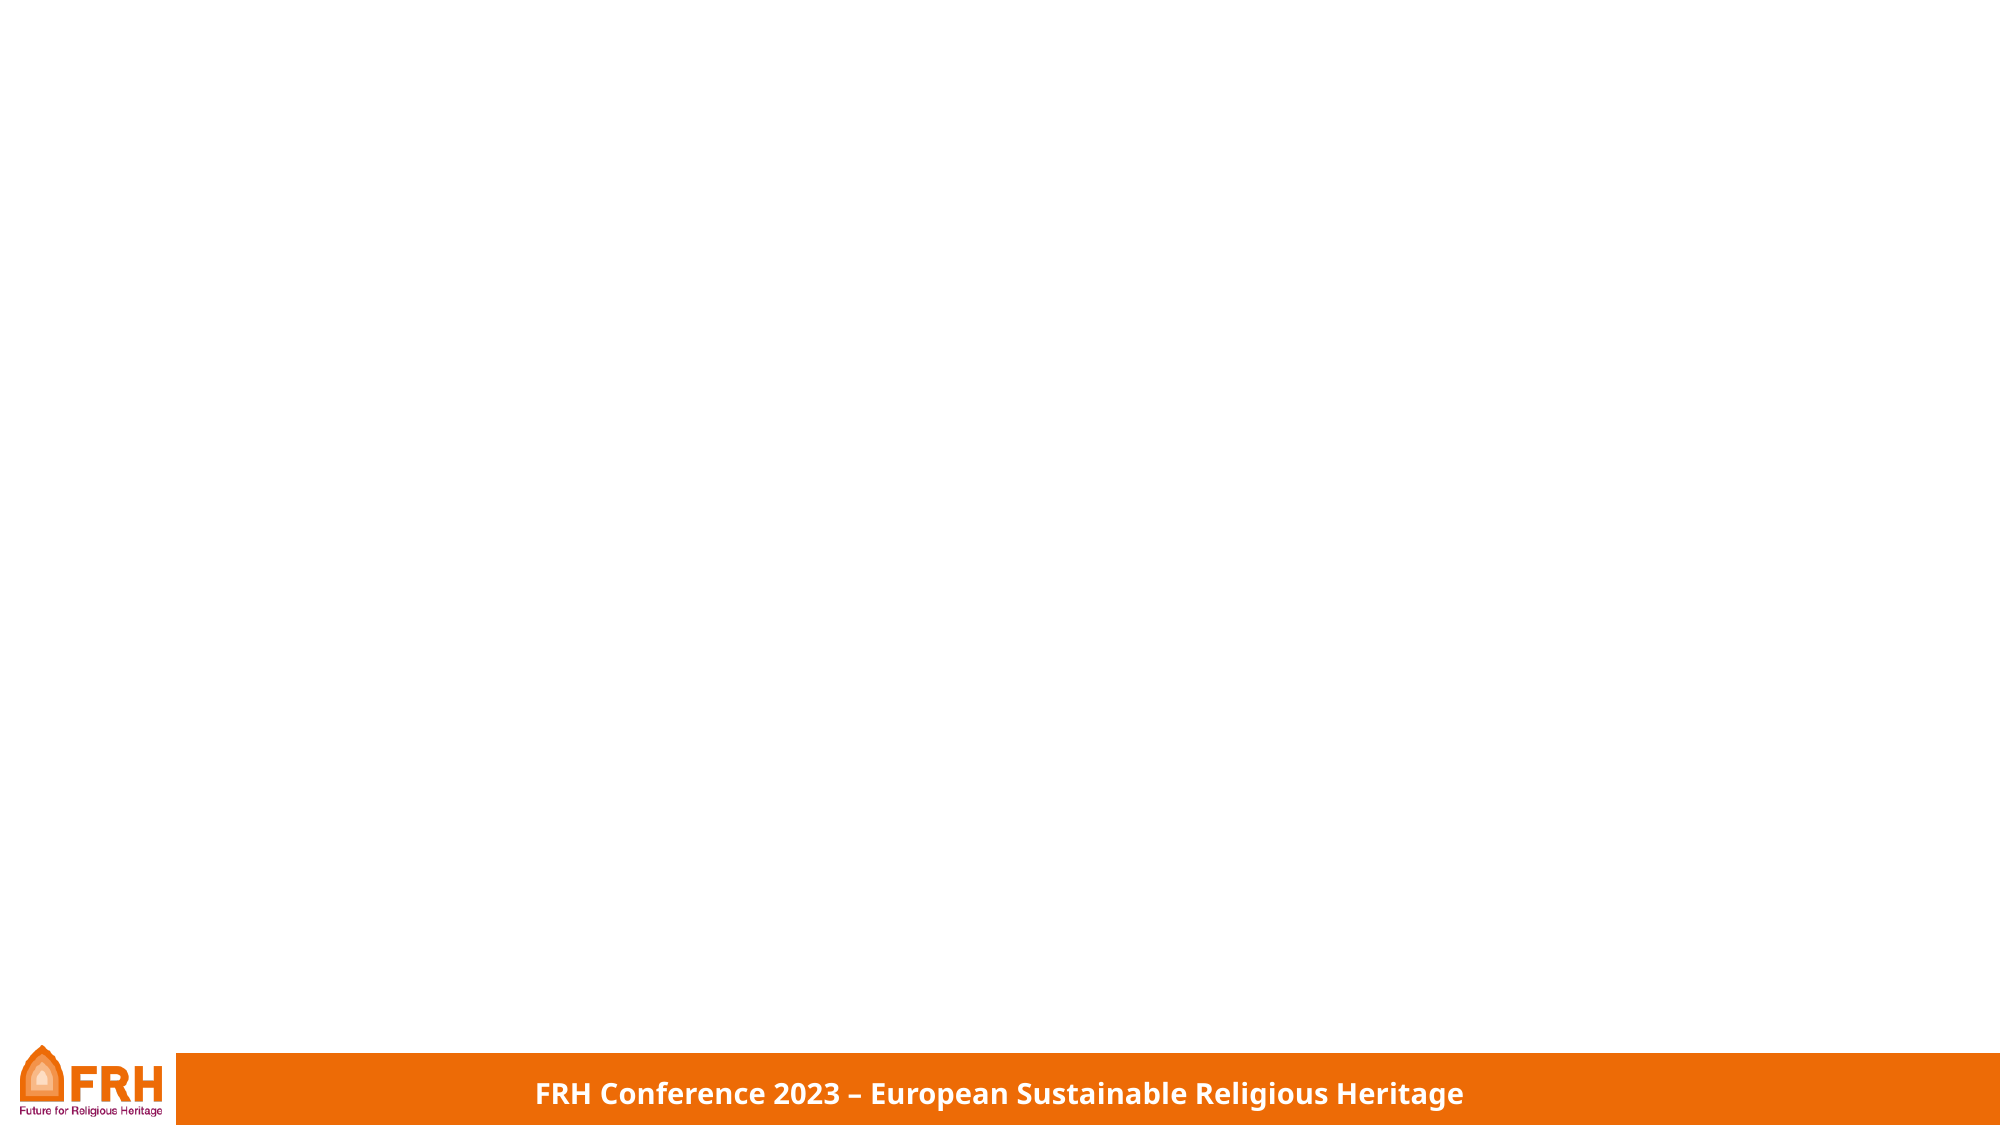

FRH Conference 2023 – European Sustainable Religious Heritage